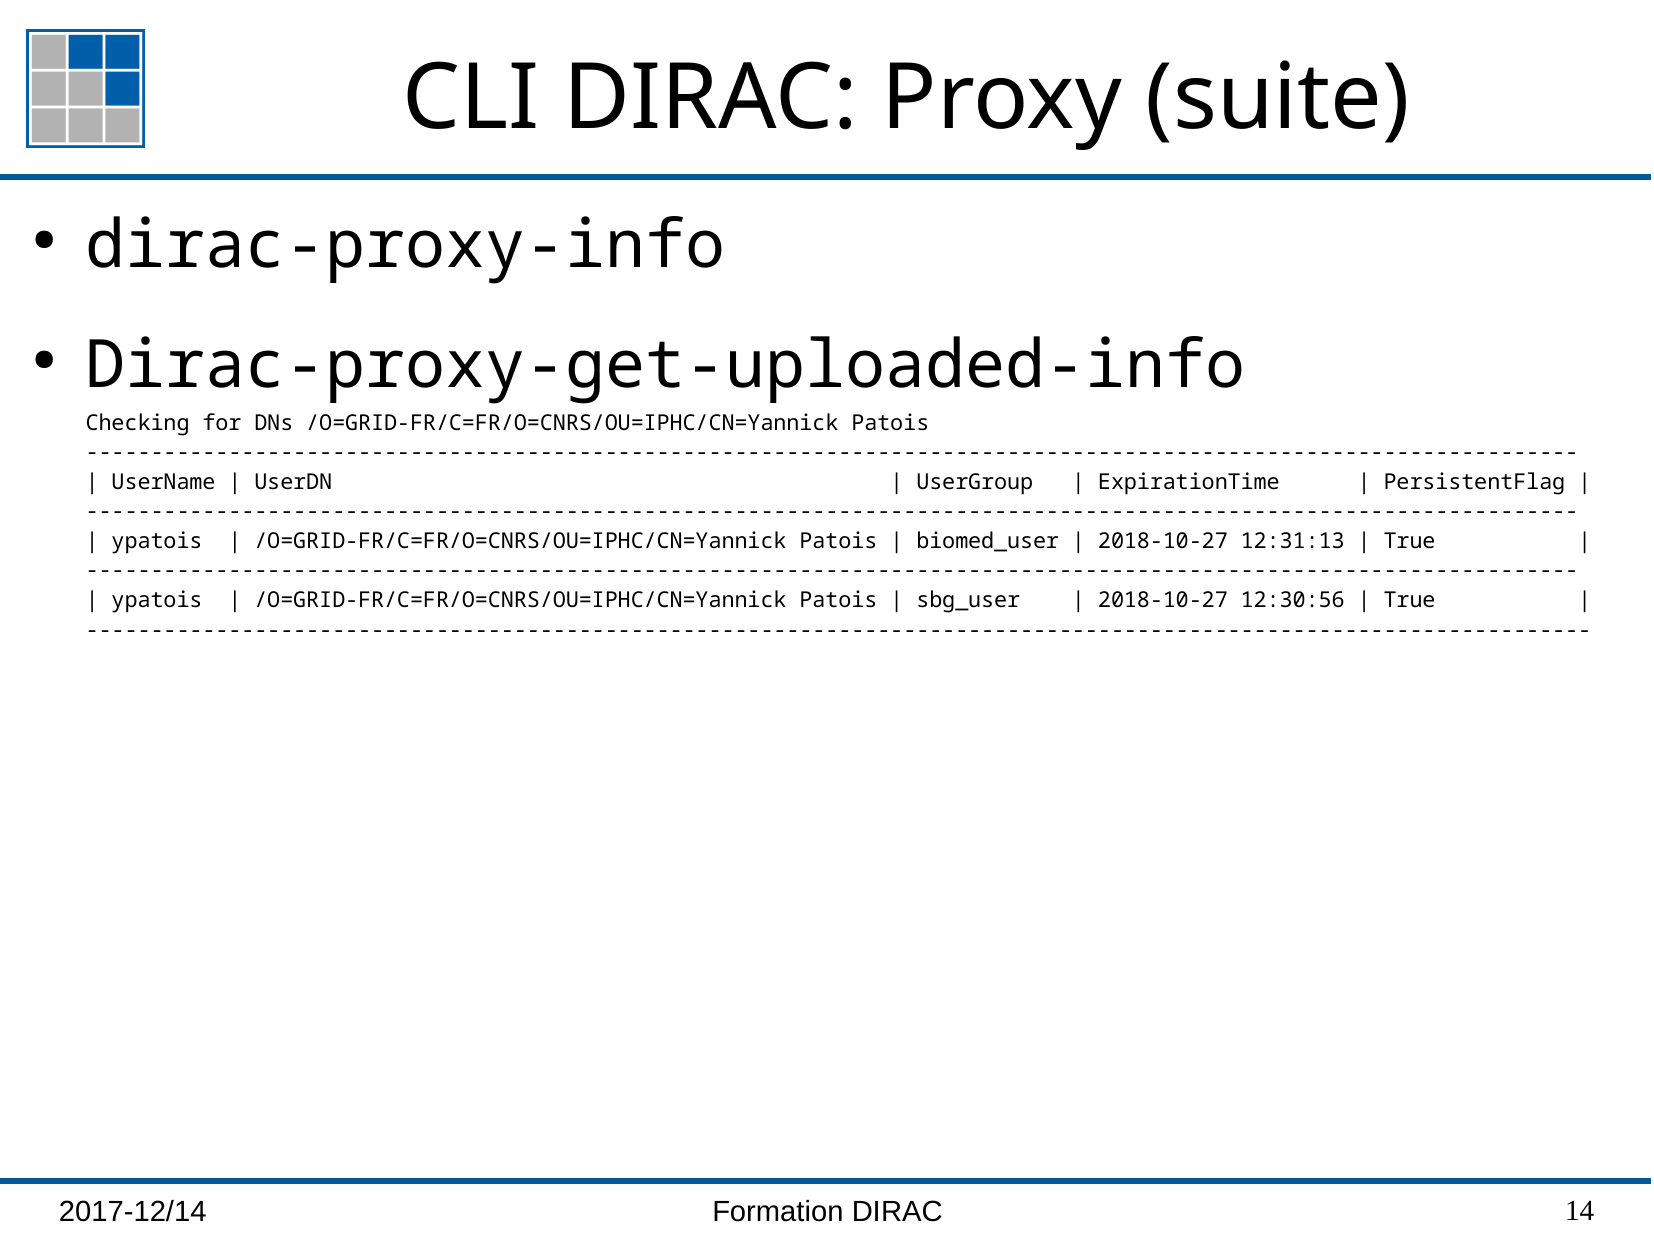

# CLI DIRAC: Proxy (suite)
dirac-proxy-info
Dirac-proxy-get-uploaded-info
Checking for DNs /O=GRID-FR/C=FR/O=CNRS/OU=IPHC/CN=Yannick Patois
-------------------------------------------------------------------------------------------------------------------
| UserName | UserDN | UserGroup | ExpirationTime | PersistentFlag |
-------------------------------------------------------------------------------------------------------------------
| ypatois | /O=GRID-FR/C=FR/O=CNRS/OU=IPHC/CN=Yannick Patois | biomed_user | 2018-10-27 12:31:13 | True |
-------------------------------------------------------------------------------------------------------------------
| ypatois | /O=GRID-FR/C=FR/O=CNRS/OU=IPHC/CN=Yannick Patois | sbg_user | 2018-10-27 12:30:56 | True |
--------------------------------------------------------------------------------------------------------------------
March 2017
BELLE 2 - LAL